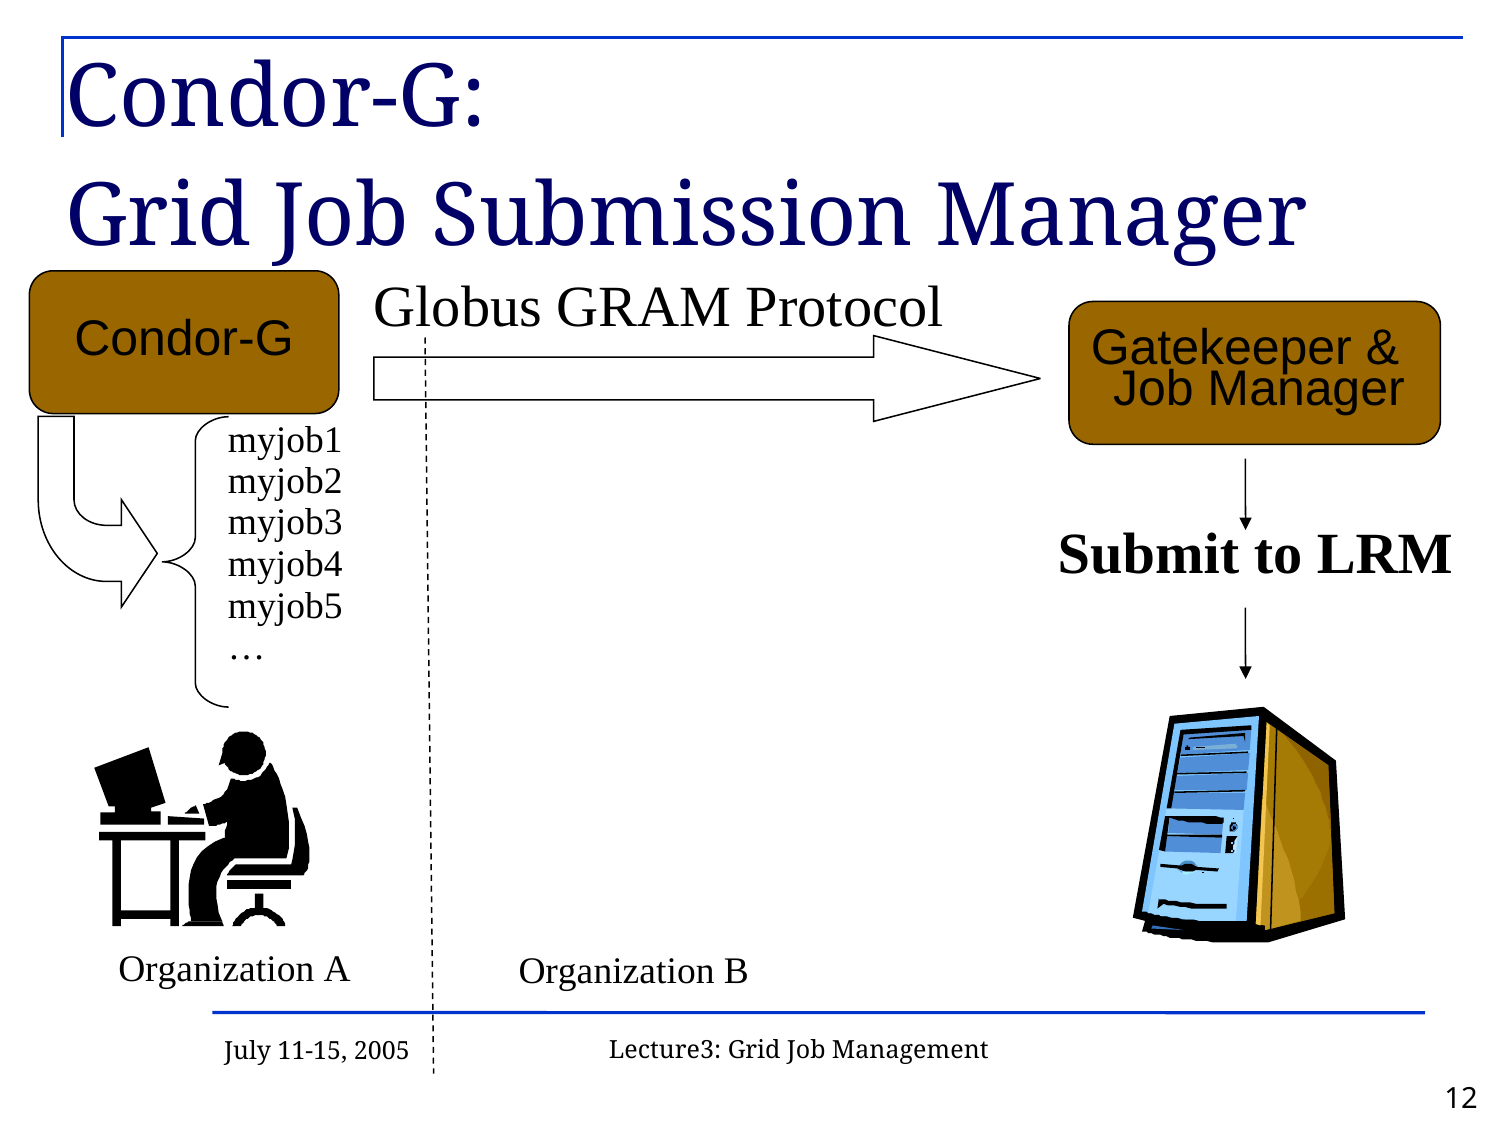

# Condor-G: Grid Job Submission Manager
Globus GRAM Protocol
Condor-G
Gatekeeper &
Job Manager
myjob1
myjob2
myjob3
myjob4
myjob5
…
Submit to LRM
Organization A
Organization B
July 11-15, 2005
Lecture3: Grid Job Management